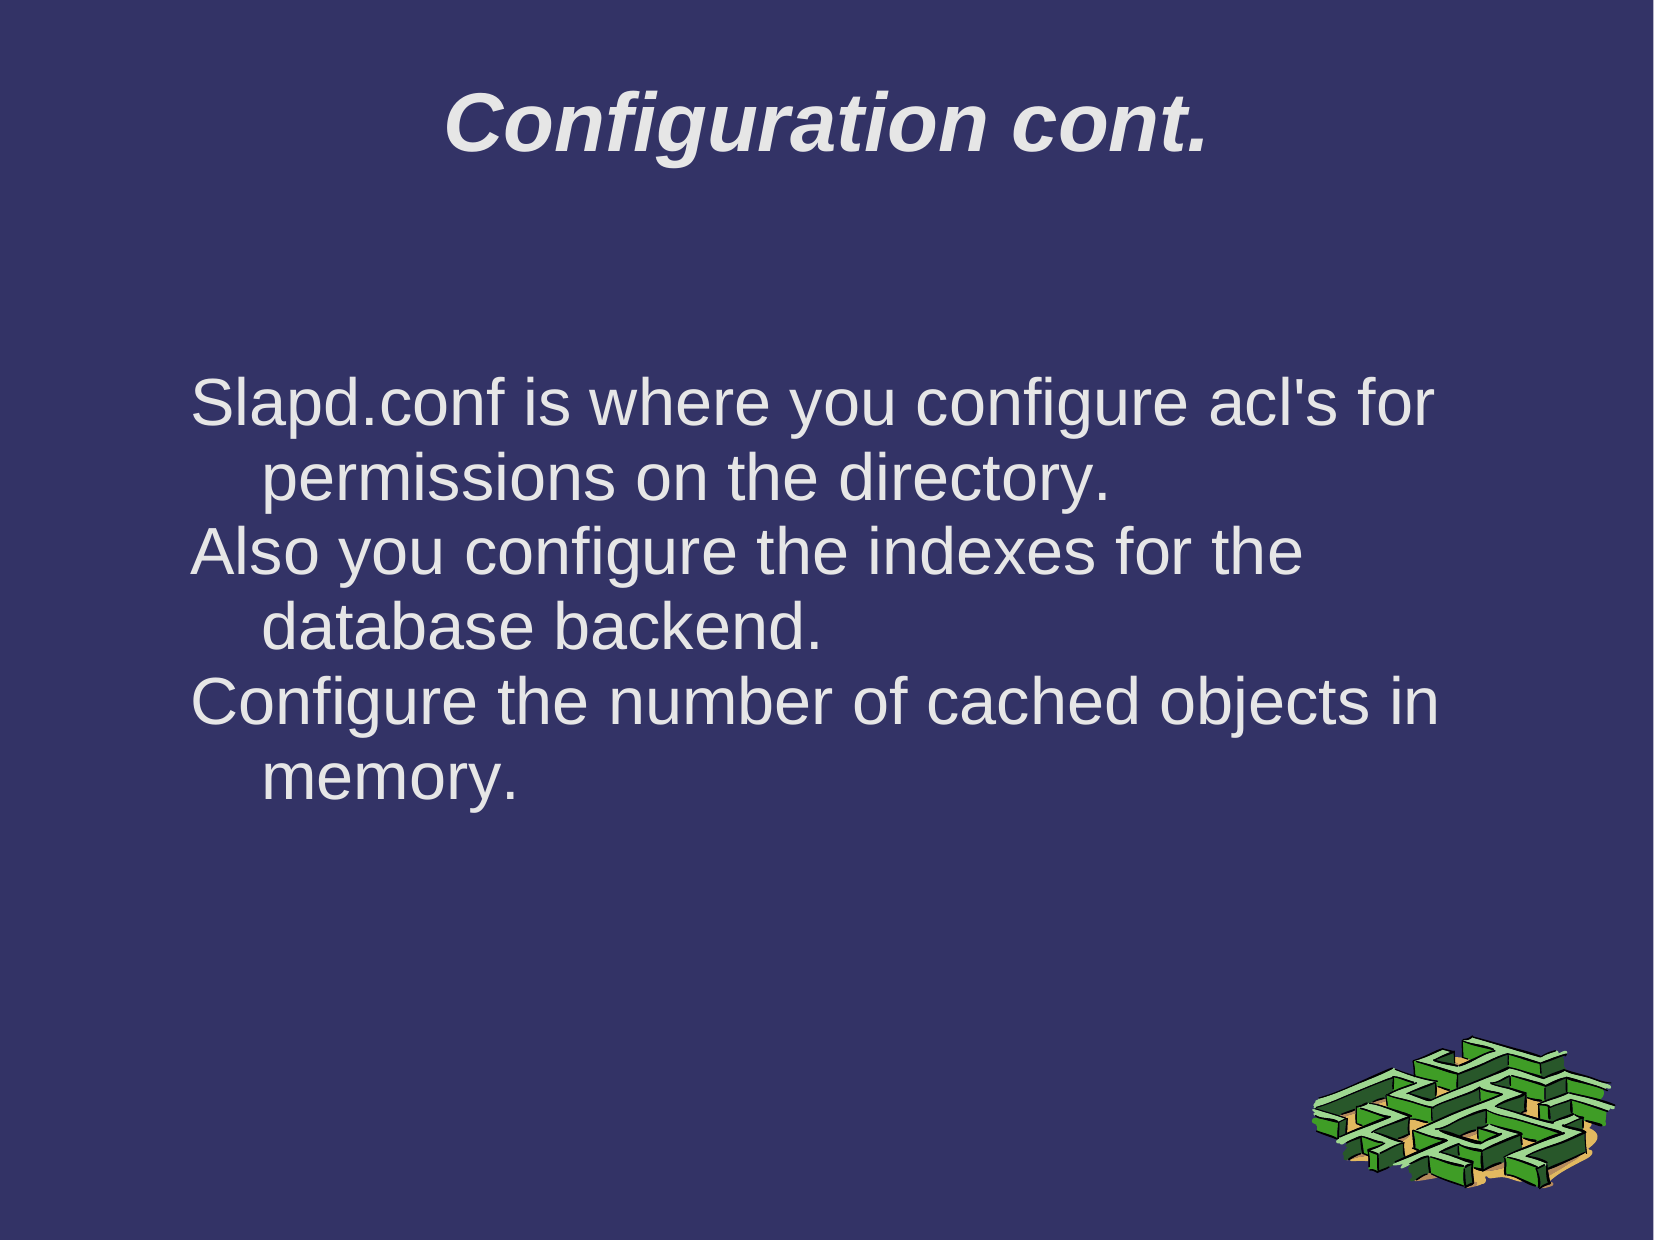

# Configuration cont.
Slapd.conf is where you configure acl's for permissions on the directory.
Also you configure the indexes for the database backend.
Configure the number of cached objects in memory.